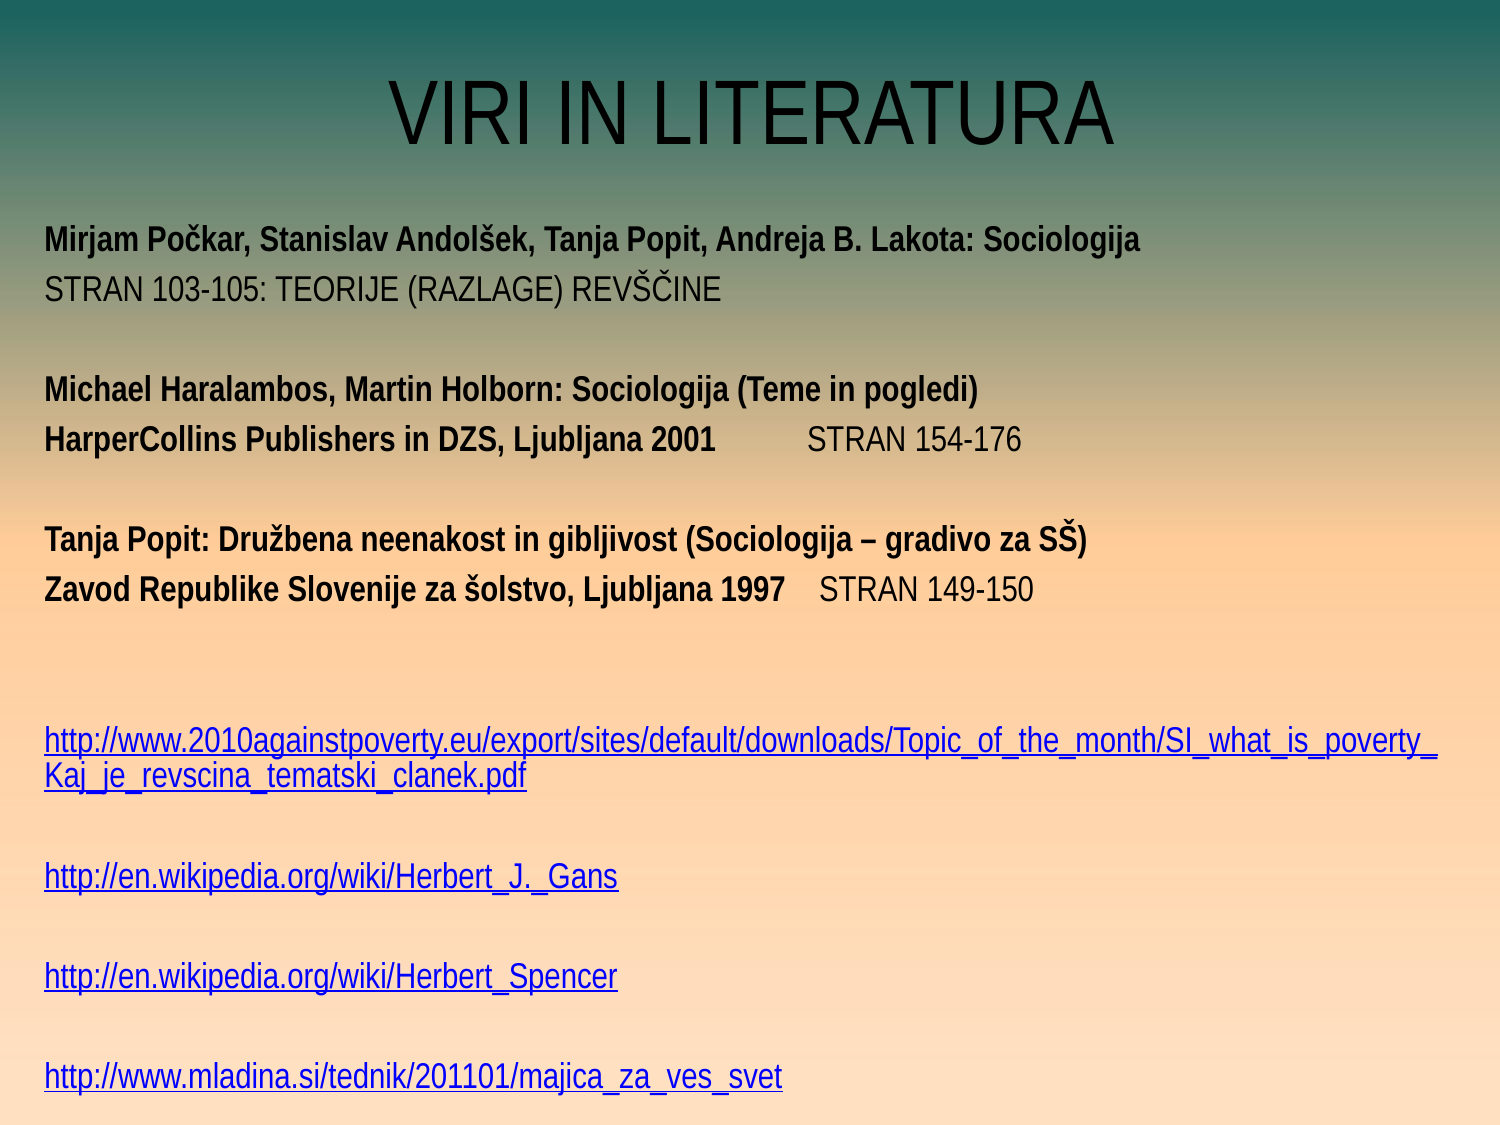

# VIRI IN LITERATURA
Mirjam Počkar, Stanislav Andolšek, Tanja Popit, Andreja B. Lakota: Sociologija
STRAN 103-105: TEORIJE (RAZLAGE) REVŠČINE
Michael Haralambos, Martin Holborn: Sociologija (Teme in pogledi)
HarperCollins Publishers in DZS, Ljubljana 2001 STRAN 154-176
Tanja Popit: Družbena neenakost in gibljivost (Sociologija – gradivo za SŠ)
Zavod Republike Slovenije za šolstvo, Ljubljana 1997 STRAN 149-150
http://www.2010againstpoverty.eu/export/sites/default/downloads/Topic_of_the_month/SI_what_is_poverty_Kaj_je_revscina_tematski_clanek.pdf
http://en.wikipedia.org/wiki/Herbert_J._Gans
http://en.wikipedia.org/wiki/Herbert_Spencer
http://www.mladina.si/tednik/201101/majica_za_ves_svet